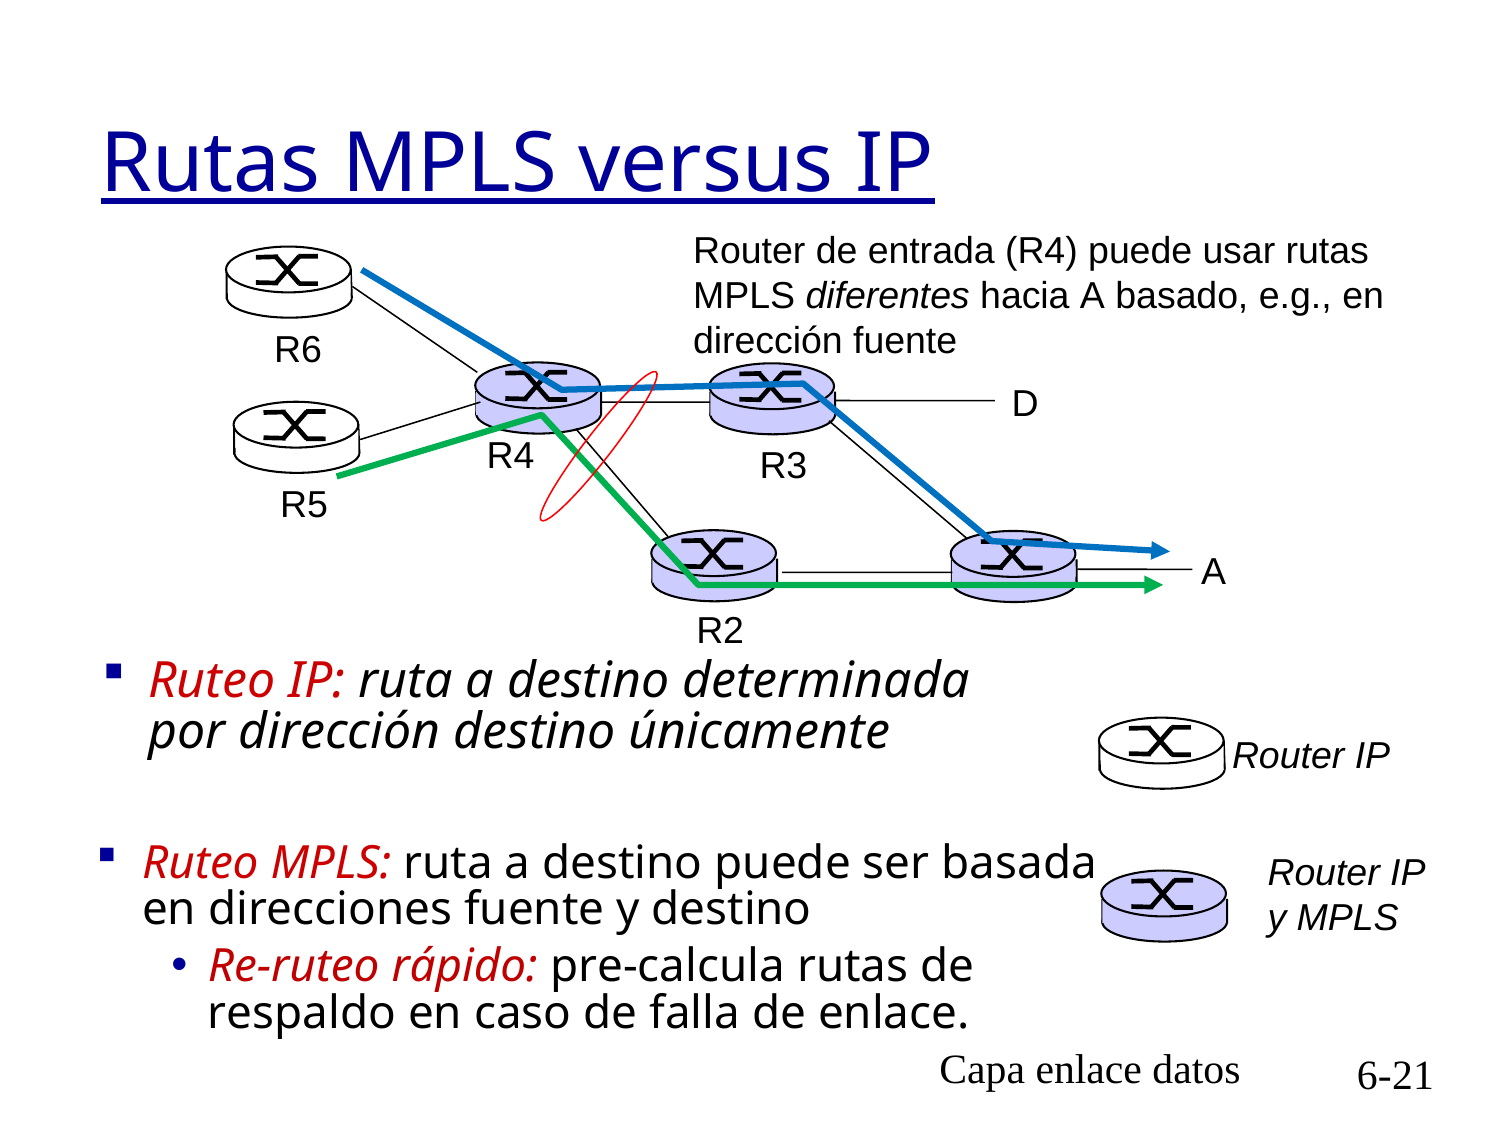

# Rutas MPLS versus IP
Router de entrada (R4) puede usar rutas MPLS diferentes hacia A basado, e.g., en dirección fuente
R6
D
R4
R3
R5
A
R2
Ruteo IP: ruta a destino determinada por dirección destino únicamente
Router IP
Ruteo MPLS: ruta a destino puede ser basada en direcciones fuente y destino
Re-ruteo rápido: pre-calcula rutas de respaldo en caso de falla de enlace.
Router IP
y MPLS
21